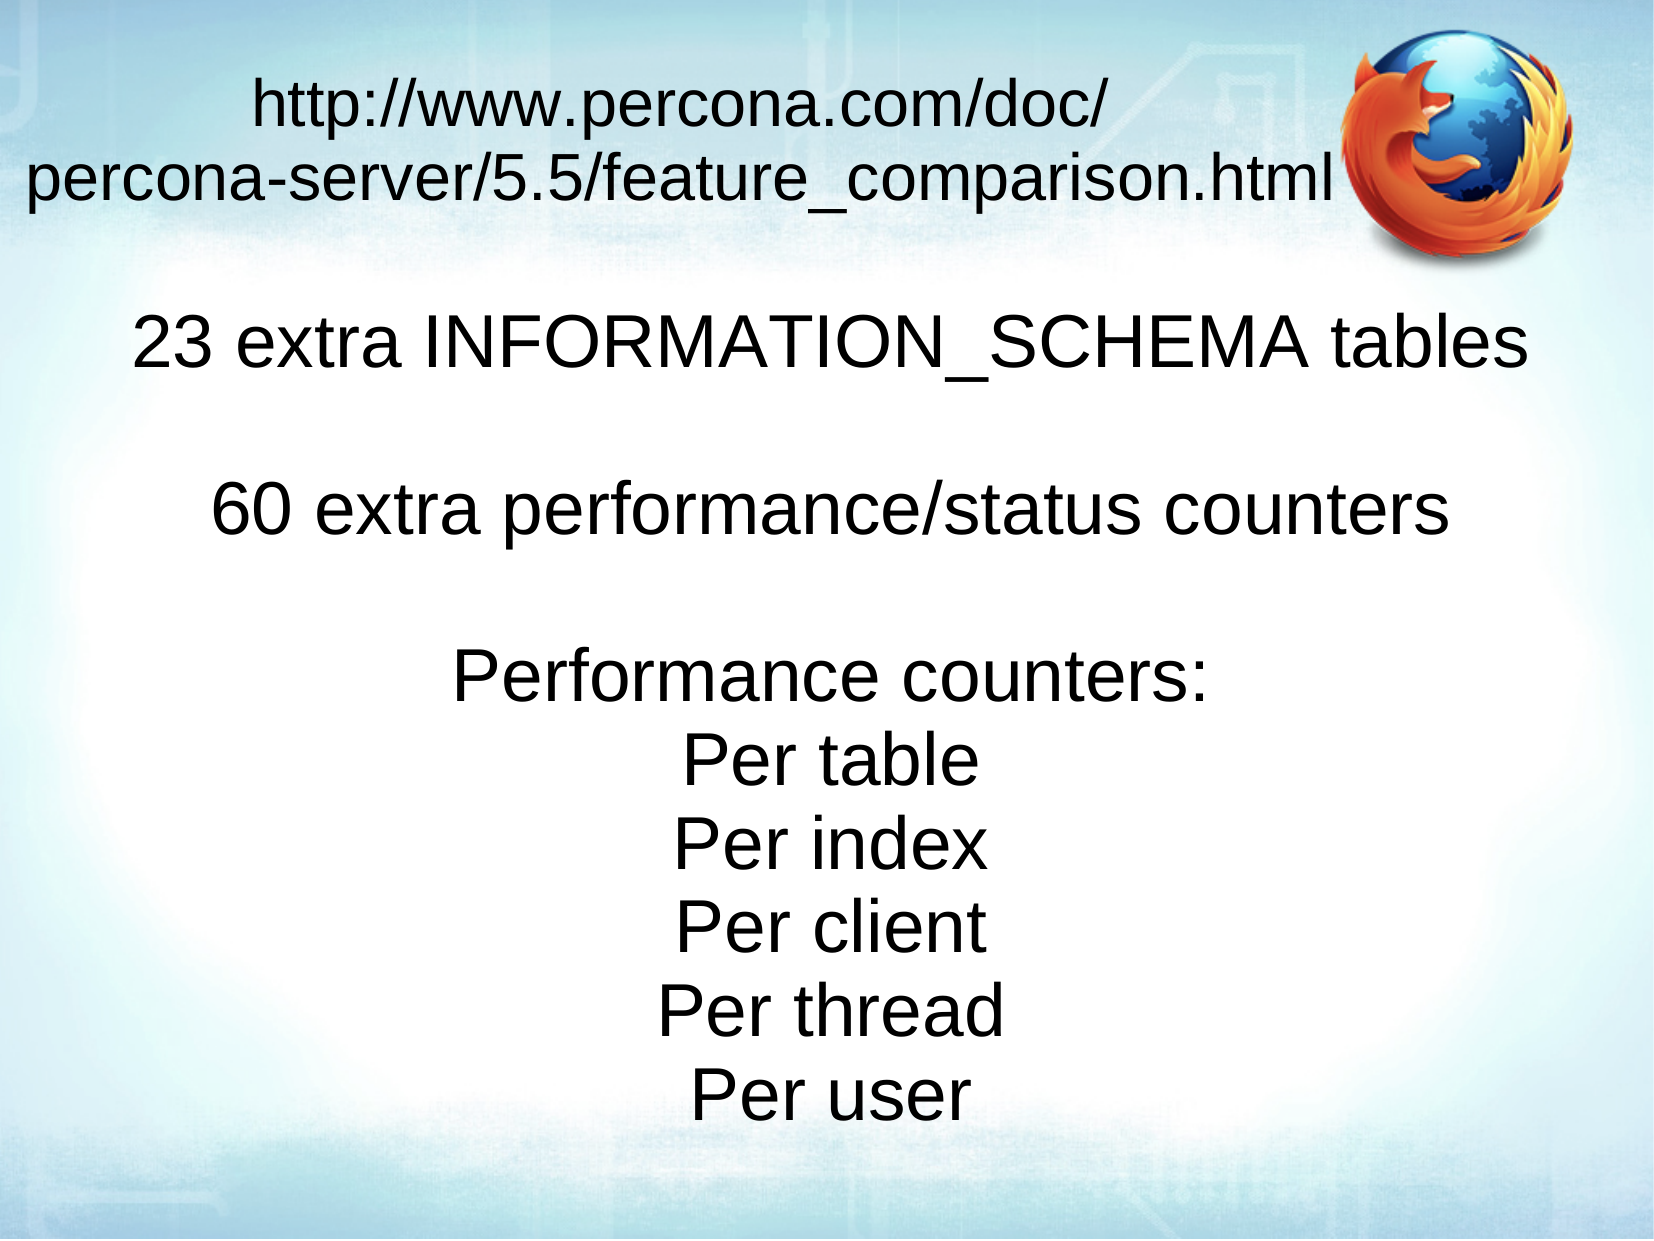

# http://www.percona.com/doc/ percona-server/5.5/feature_comparison.html
23 extra INFORMATION_SCHEMA tables
60 extra performance/status counters
Performance counters:
Per table
Per index
Per client
Per thread
Per user